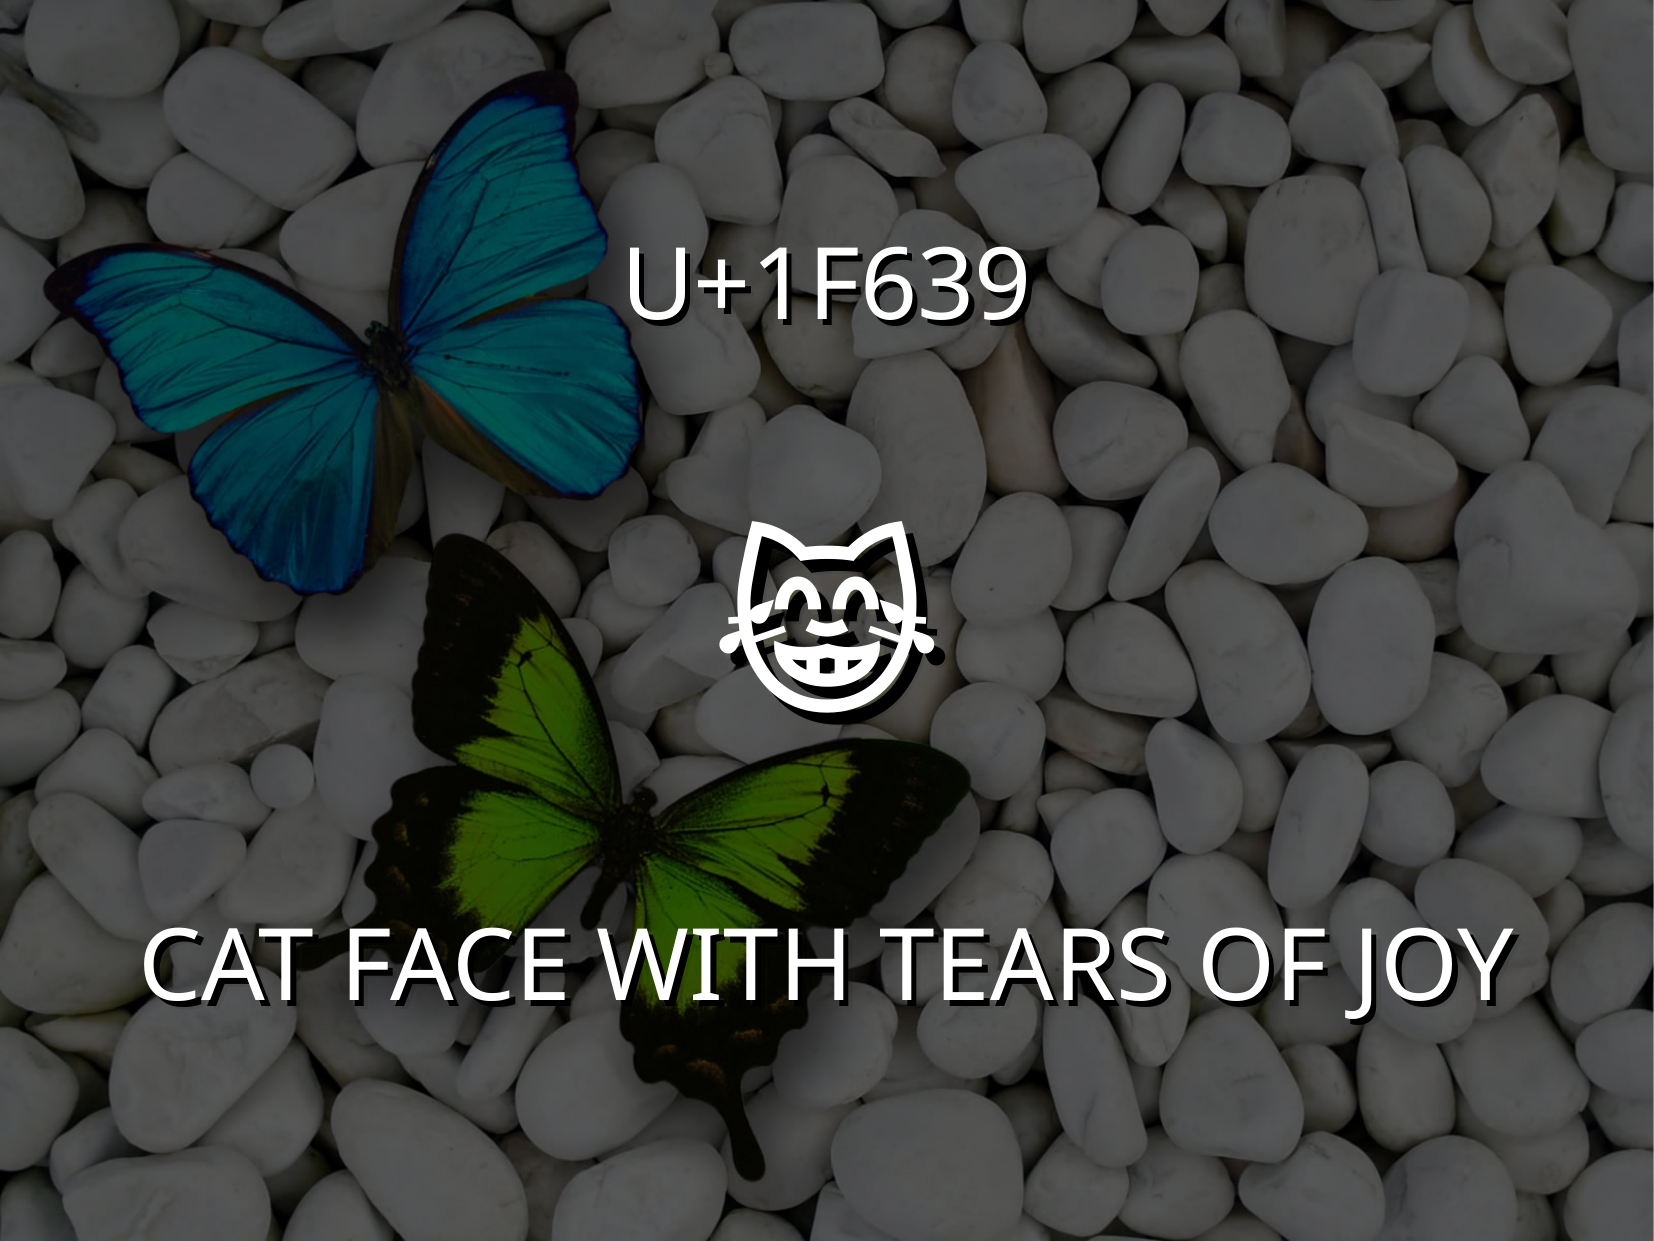

#
U+1F639
😹
CAT FACE WITH TEARS OF JOY